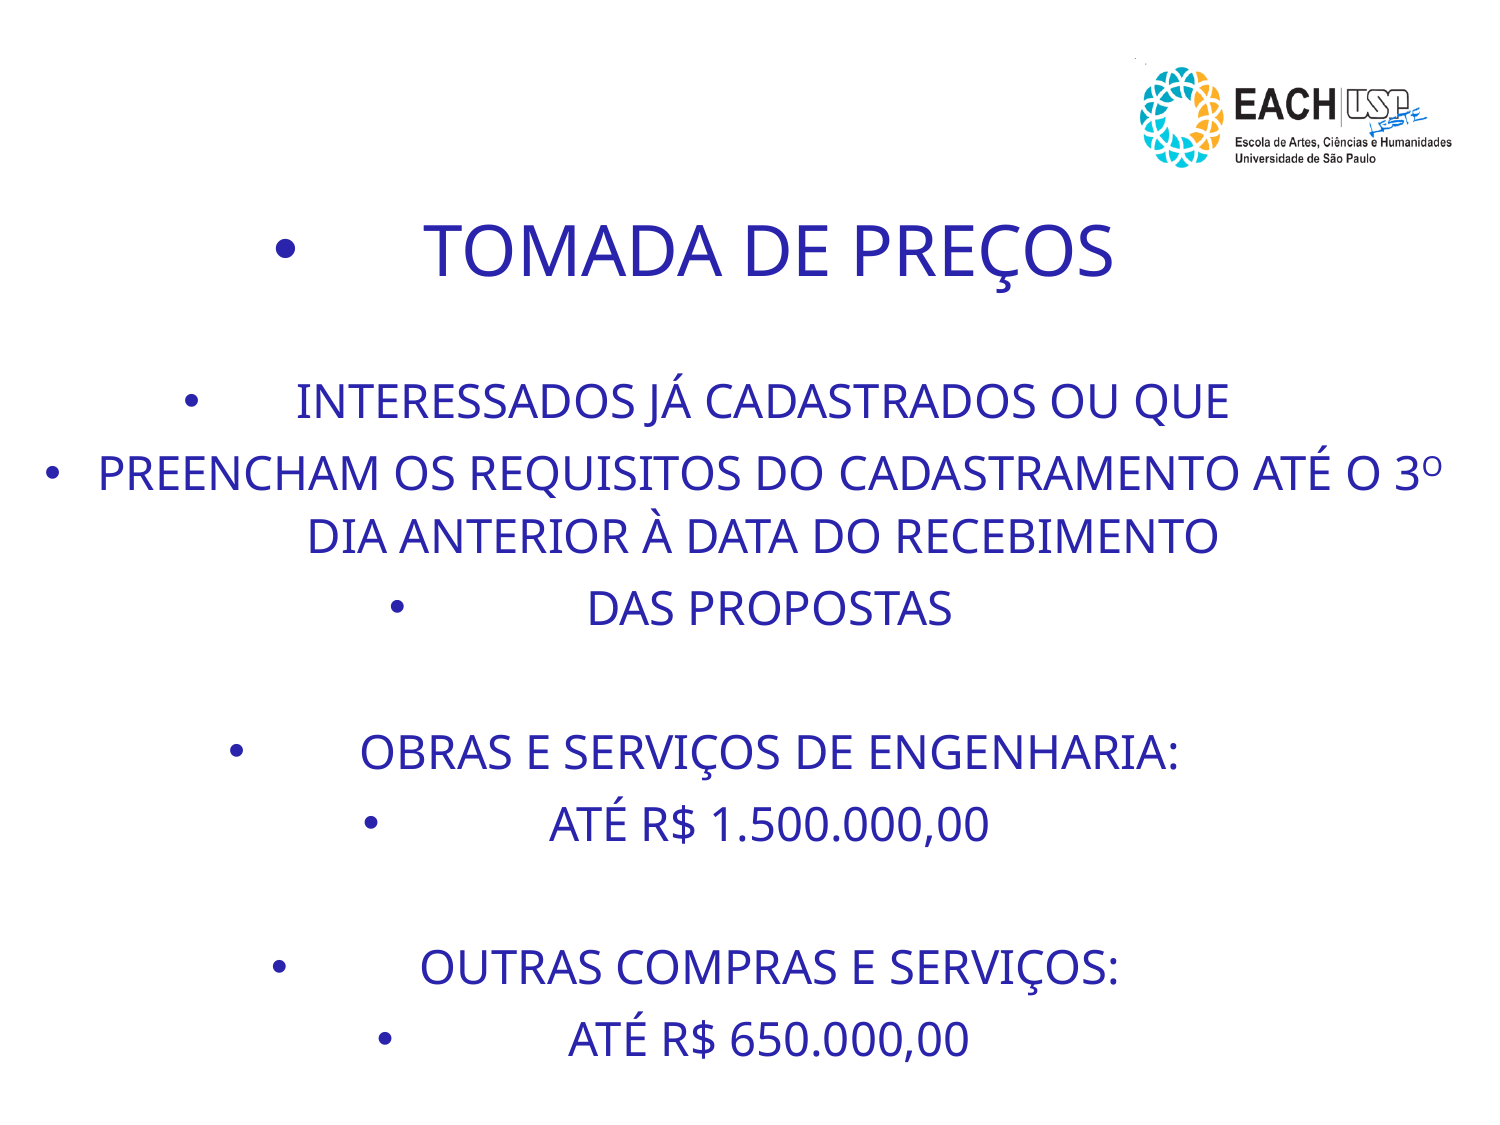

# TOMADA DE PREÇOS
INTERESSADOS JÁ CADASTRADOS OU QUE
PREENCHAM OS REQUISITOS DO CADASTRAMENTO ATÉ O 3O DIA ANTERIOR À DATA DO RECEBIMENTO
DAS PROPOSTAS
OBRAS E SERVIÇOS DE ENGENHARIA:
ATÉ R$ 1.500.000,00
OUTRAS COMPRAS E SERVIÇOS:
ATÉ R$ 650.000,00